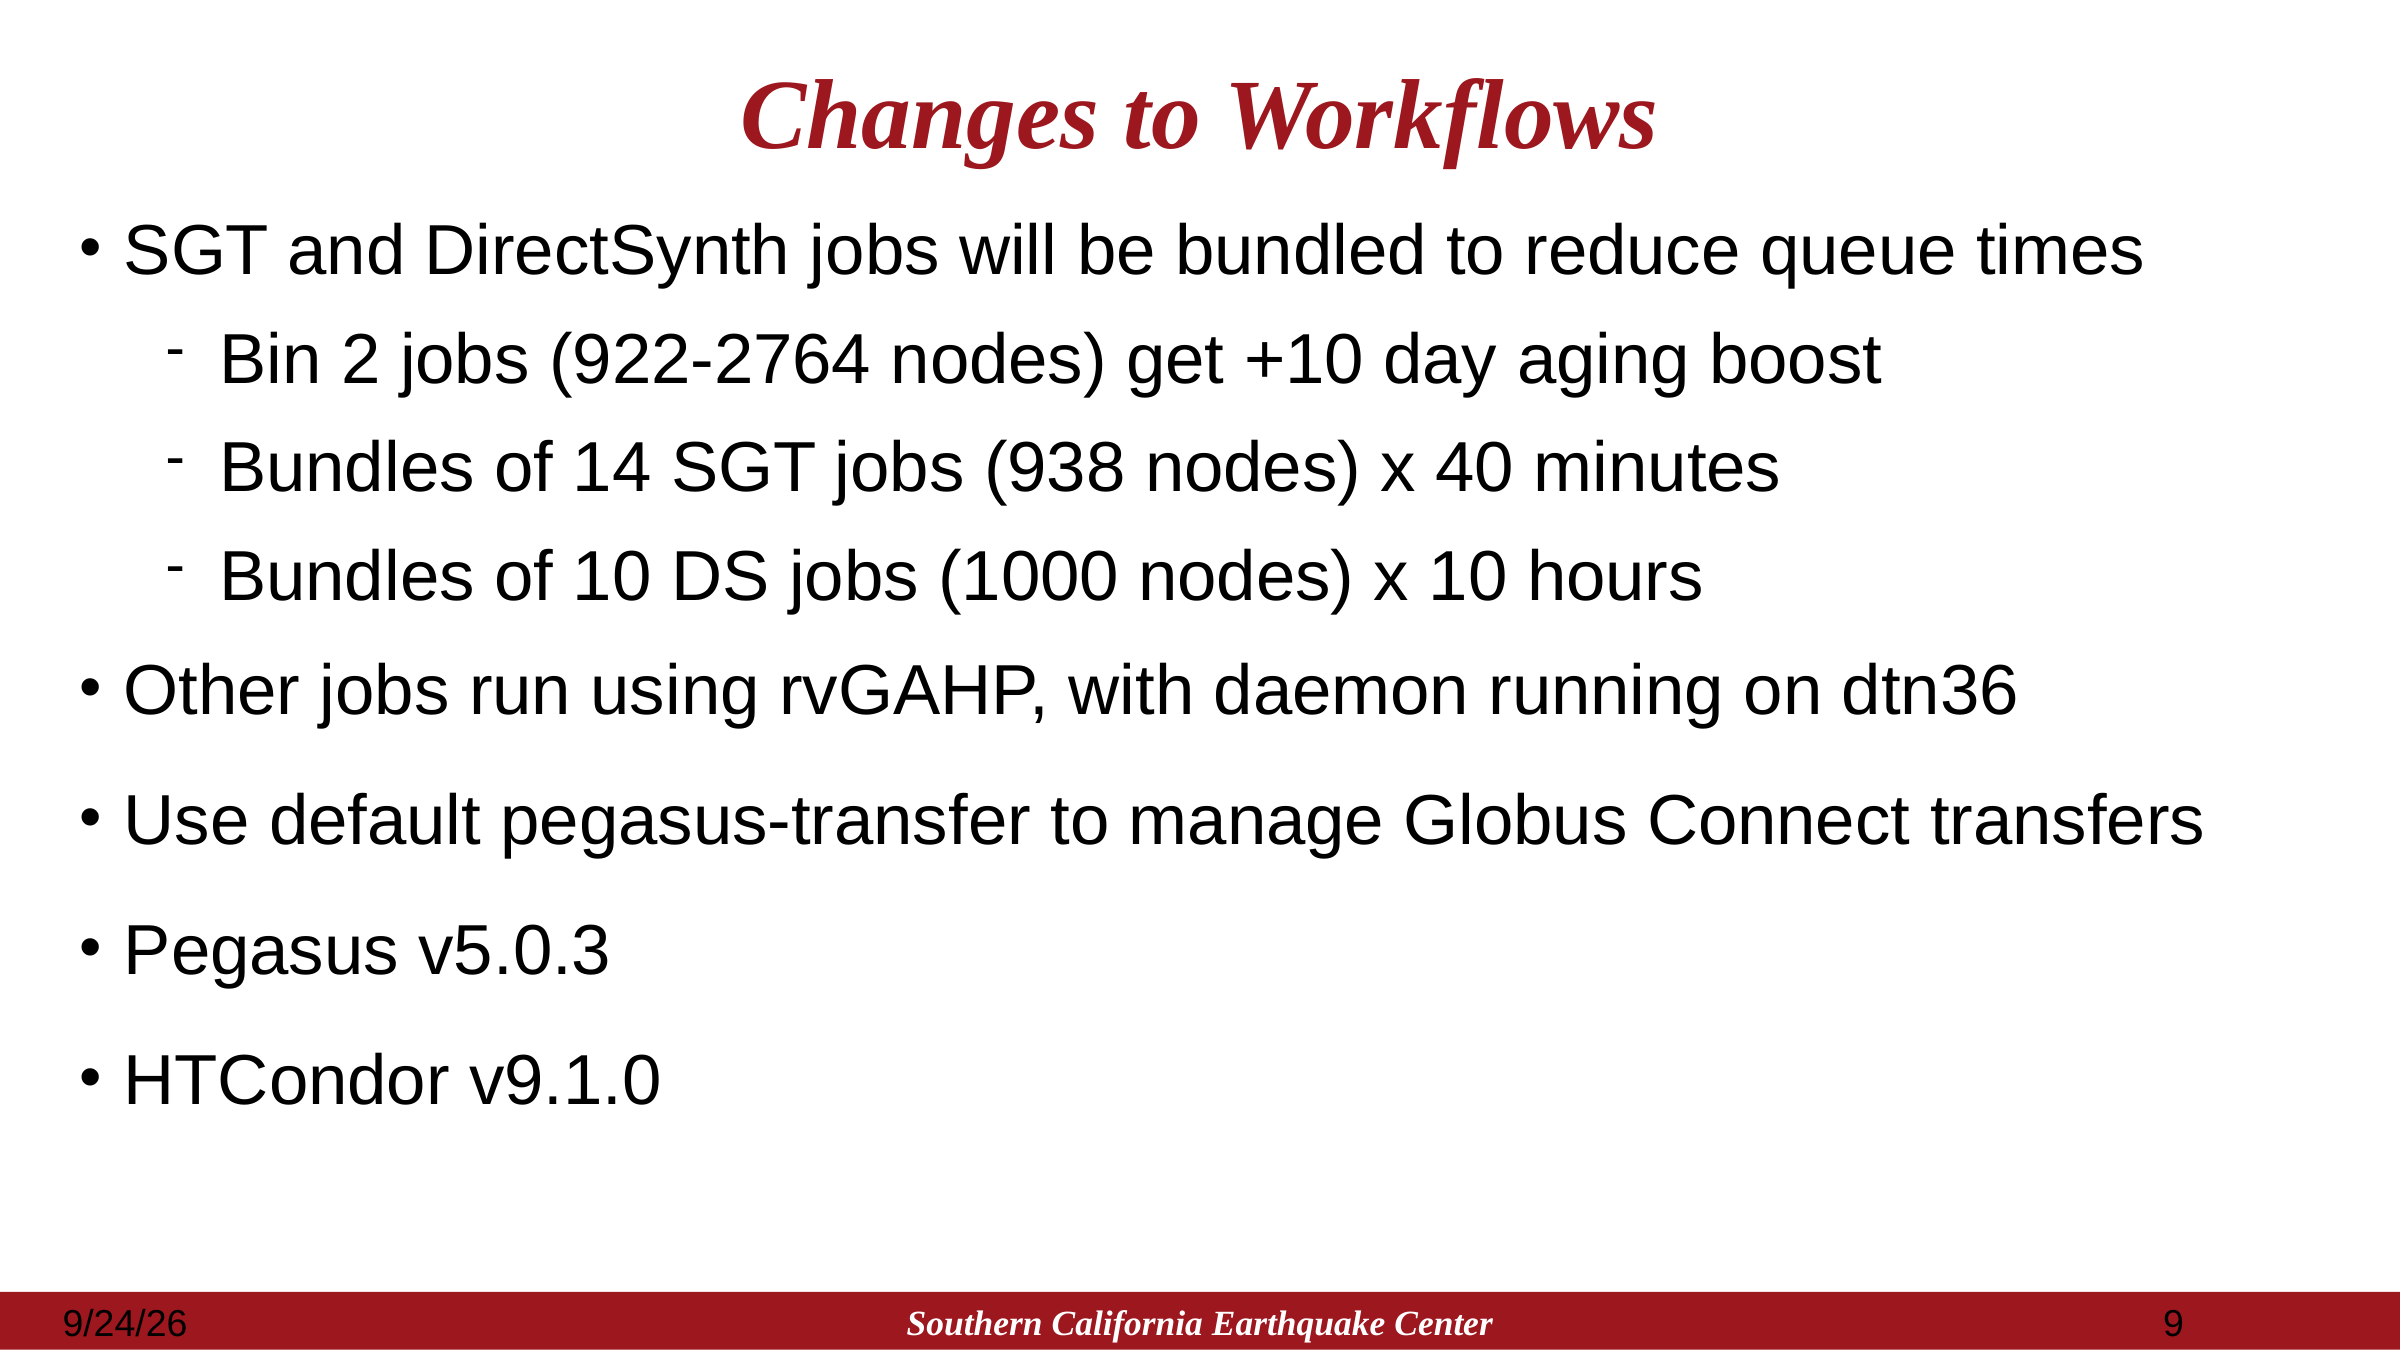

Changes to Workflows
SGT and DirectSynth jobs will be bundled to reduce queue times
Bin 2 jobs (922-2764 nodes) get +10 day aging boost
Bundles of 14 SGT jobs (938 nodes) x 40 minutes
Bundles of 10 DS jobs (1000 nodes) x 10 hours
Other jobs run using rvGAHP, with daemon running on dtn36
Use default pegasus-transfer to manage Globus Connect transfers
Pegasus v5.0.3
HTCondor v9.1.0
Southern California Earthquake Center